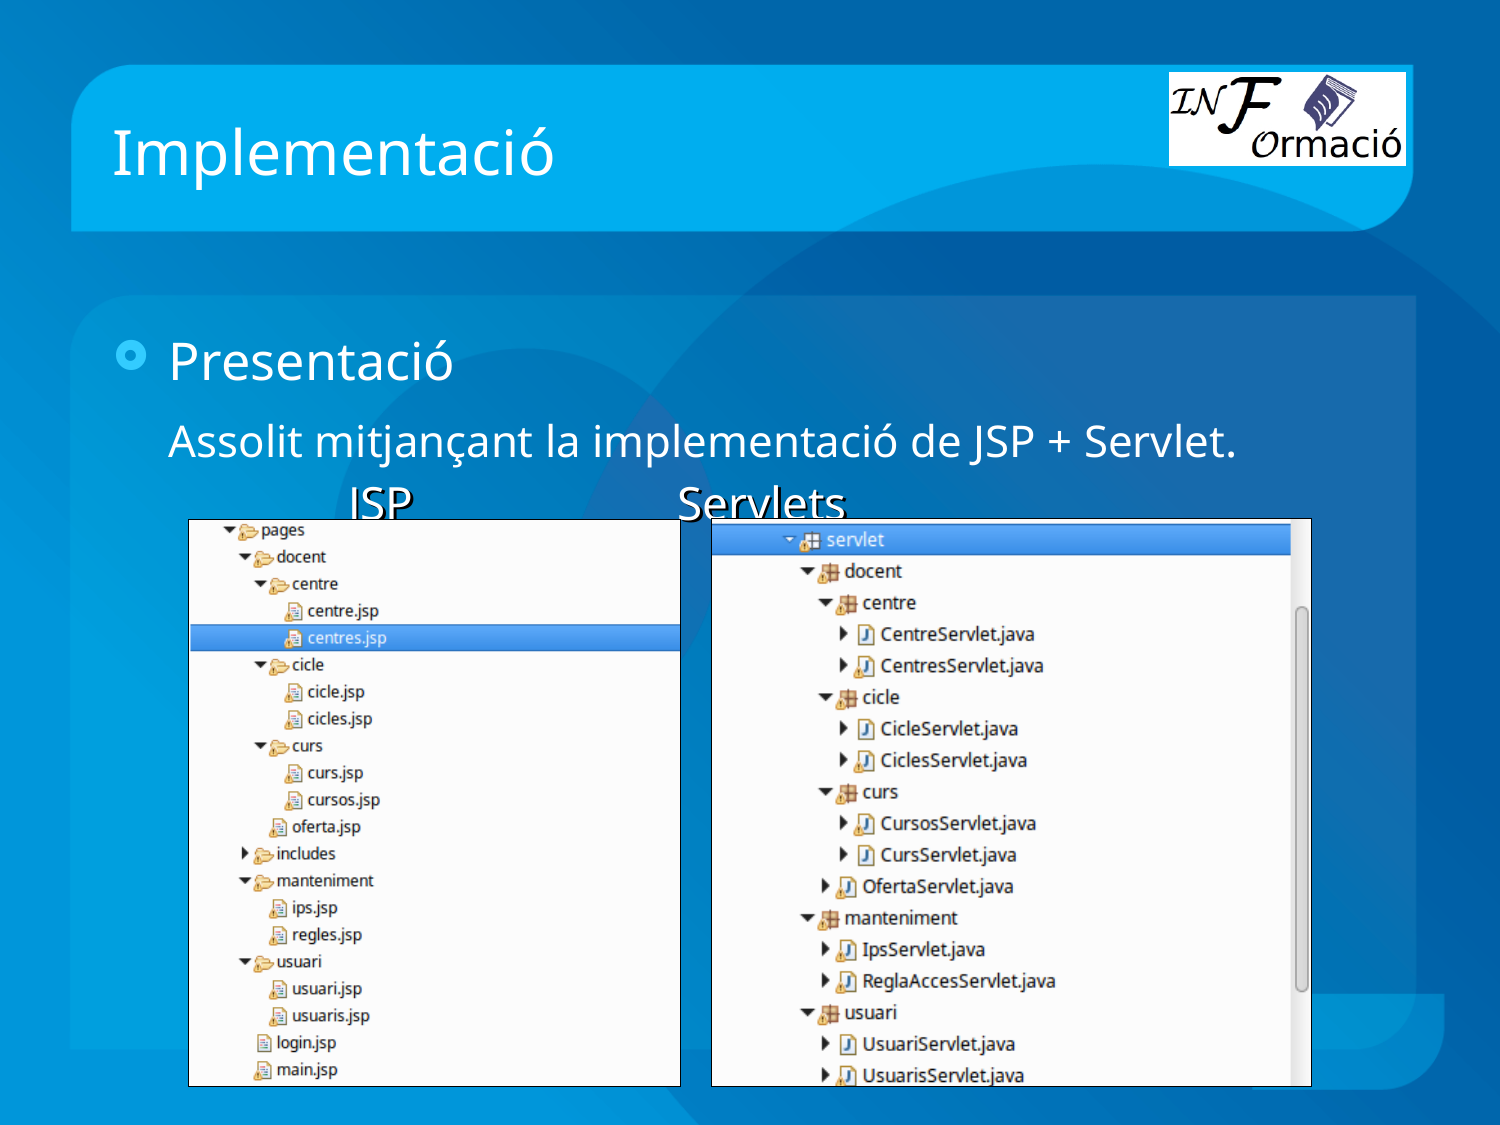

# Implementació
Presentació
Assolit mitjançant la implementació de JSP + Servlet.
 JSP Servlets